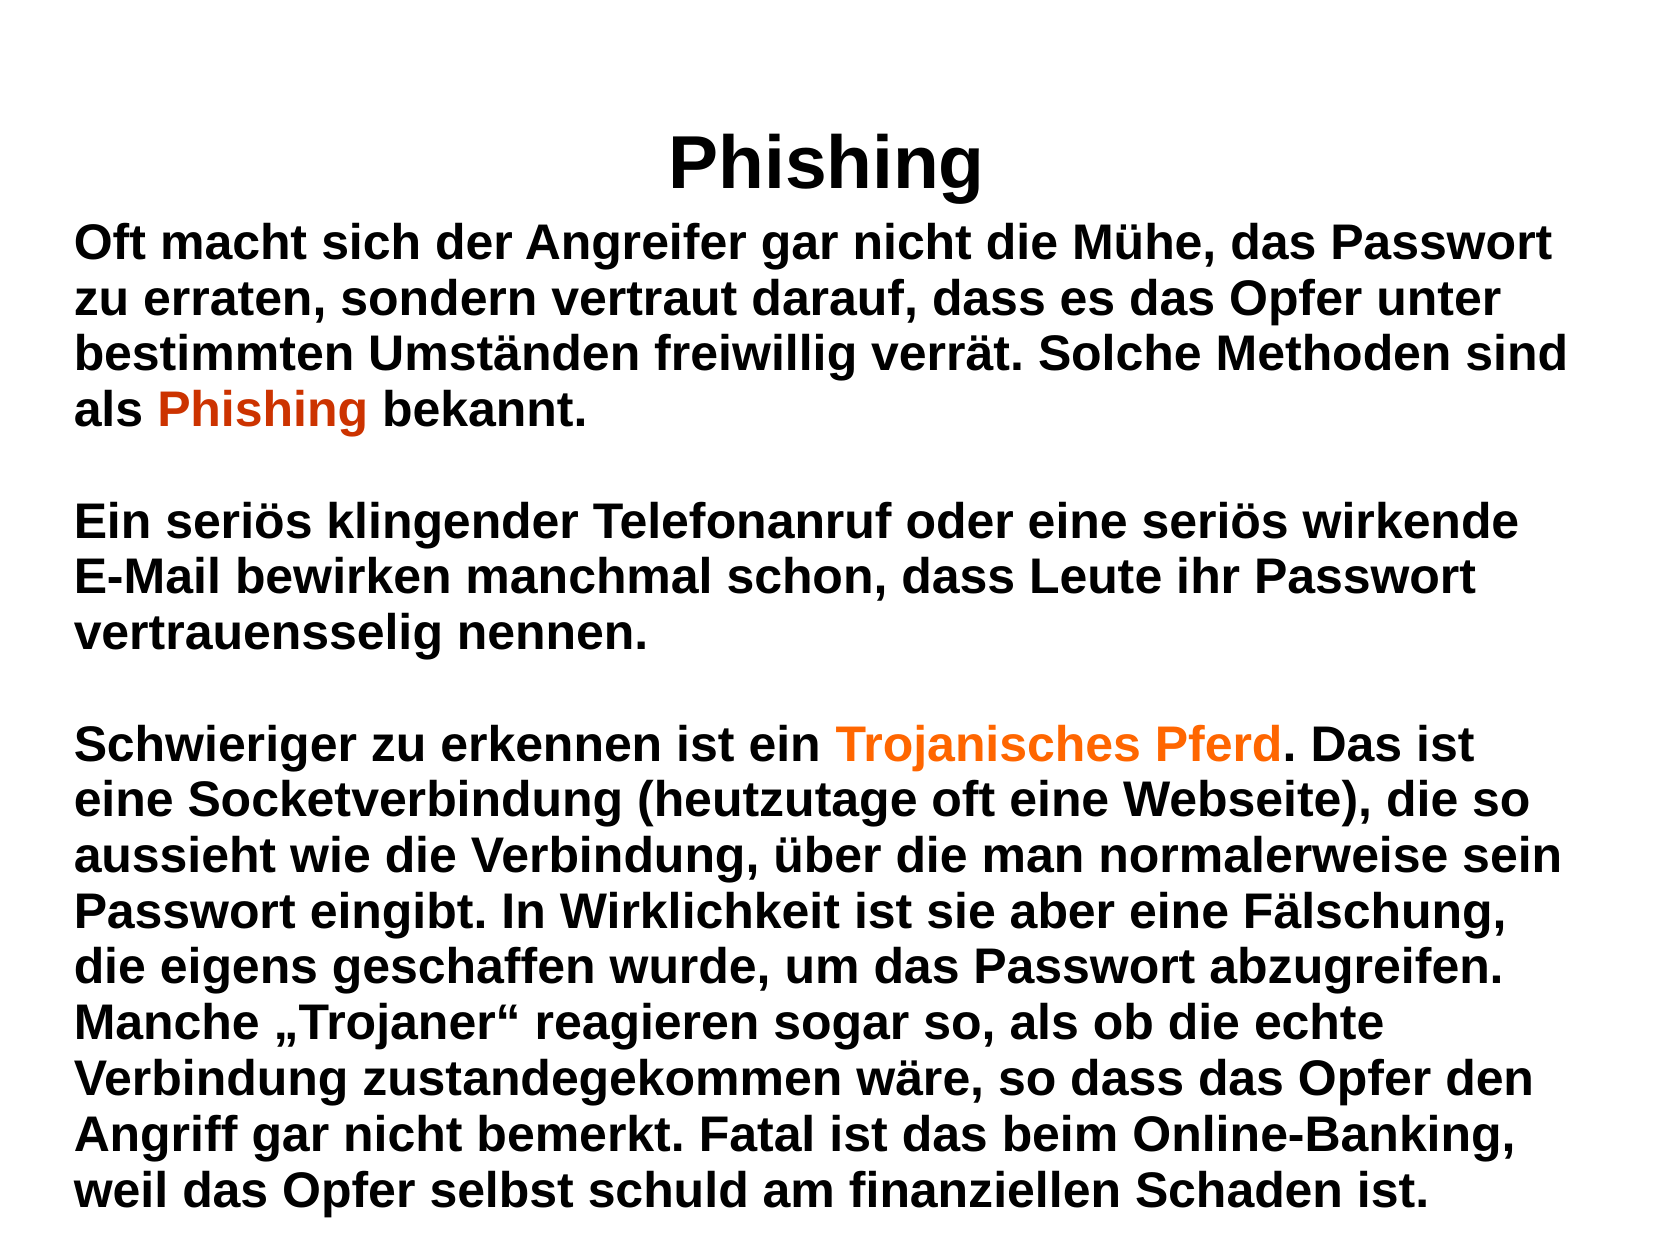

# Phishing
Oft macht sich der Angreifer gar nicht die Mühe, das Passwort zu erraten, sondern vertraut darauf, dass es das Opfer unter bestimmten Umständen freiwillig verrät. Solche Methoden sind als Phishing bekannt.
Ein seriös klingender Telefonanruf oder eine seriös wirkende E-Mail bewirken manchmal schon, dass Leute ihr Passwort vertrauensselig nennen.
Schwieriger zu erkennen ist ein Trojanisches Pferd. Das ist eine Socketverbindung (heutzutage oft eine Webseite), die so aussieht wie die Verbindung, über die man normalerweise sein Passwort eingibt. In Wirklichkeit ist sie aber eine Fälschung, die eigens geschaffen wurde, um das Passwort abzugreifen. Manche „Trojaner“ reagieren sogar so, als ob die echte Verbindung zustandegekommen wäre, so dass das Opfer den Angriff gar nicht bemerkt. Fatal ist das beim Online-Banking, weil das Opfer selbst schuld am finanziellen Schaden ist.